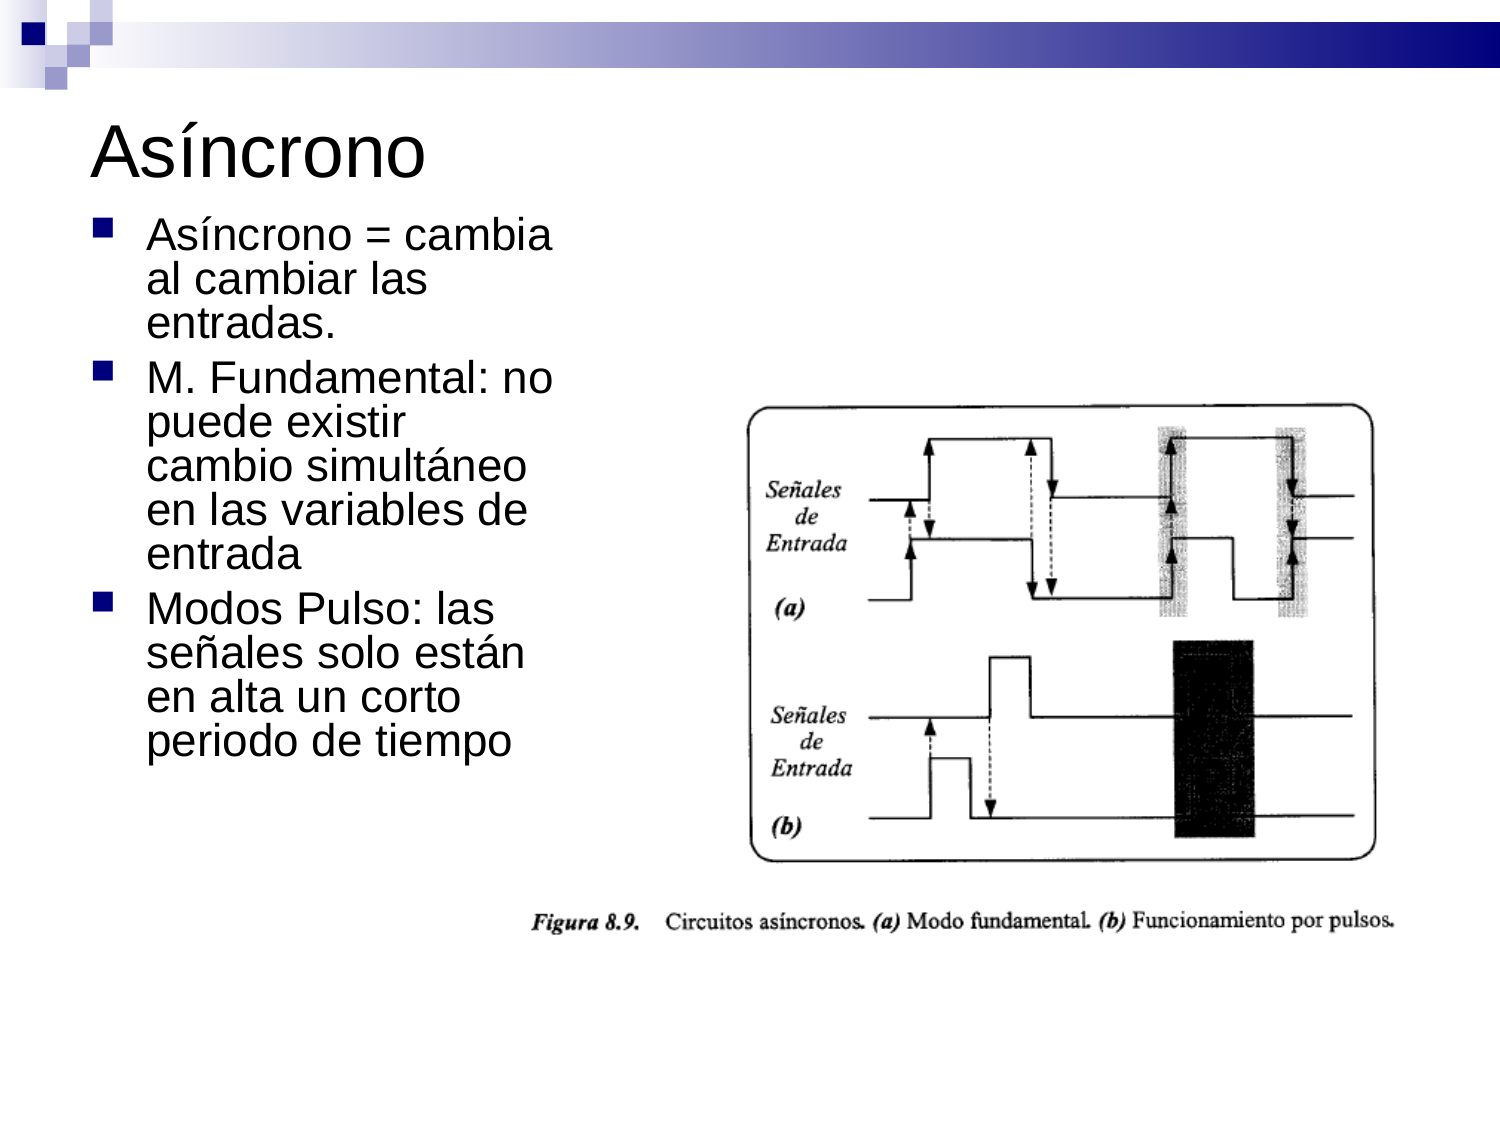

# Asíncrono
Asíncrono = cambia al cambiar las entradas.
M. Fundamental: no puede existir cambio simultáneo en las variables de entrada
Modos Pulso: las señales solo están en alta un corto periodo de tiempo